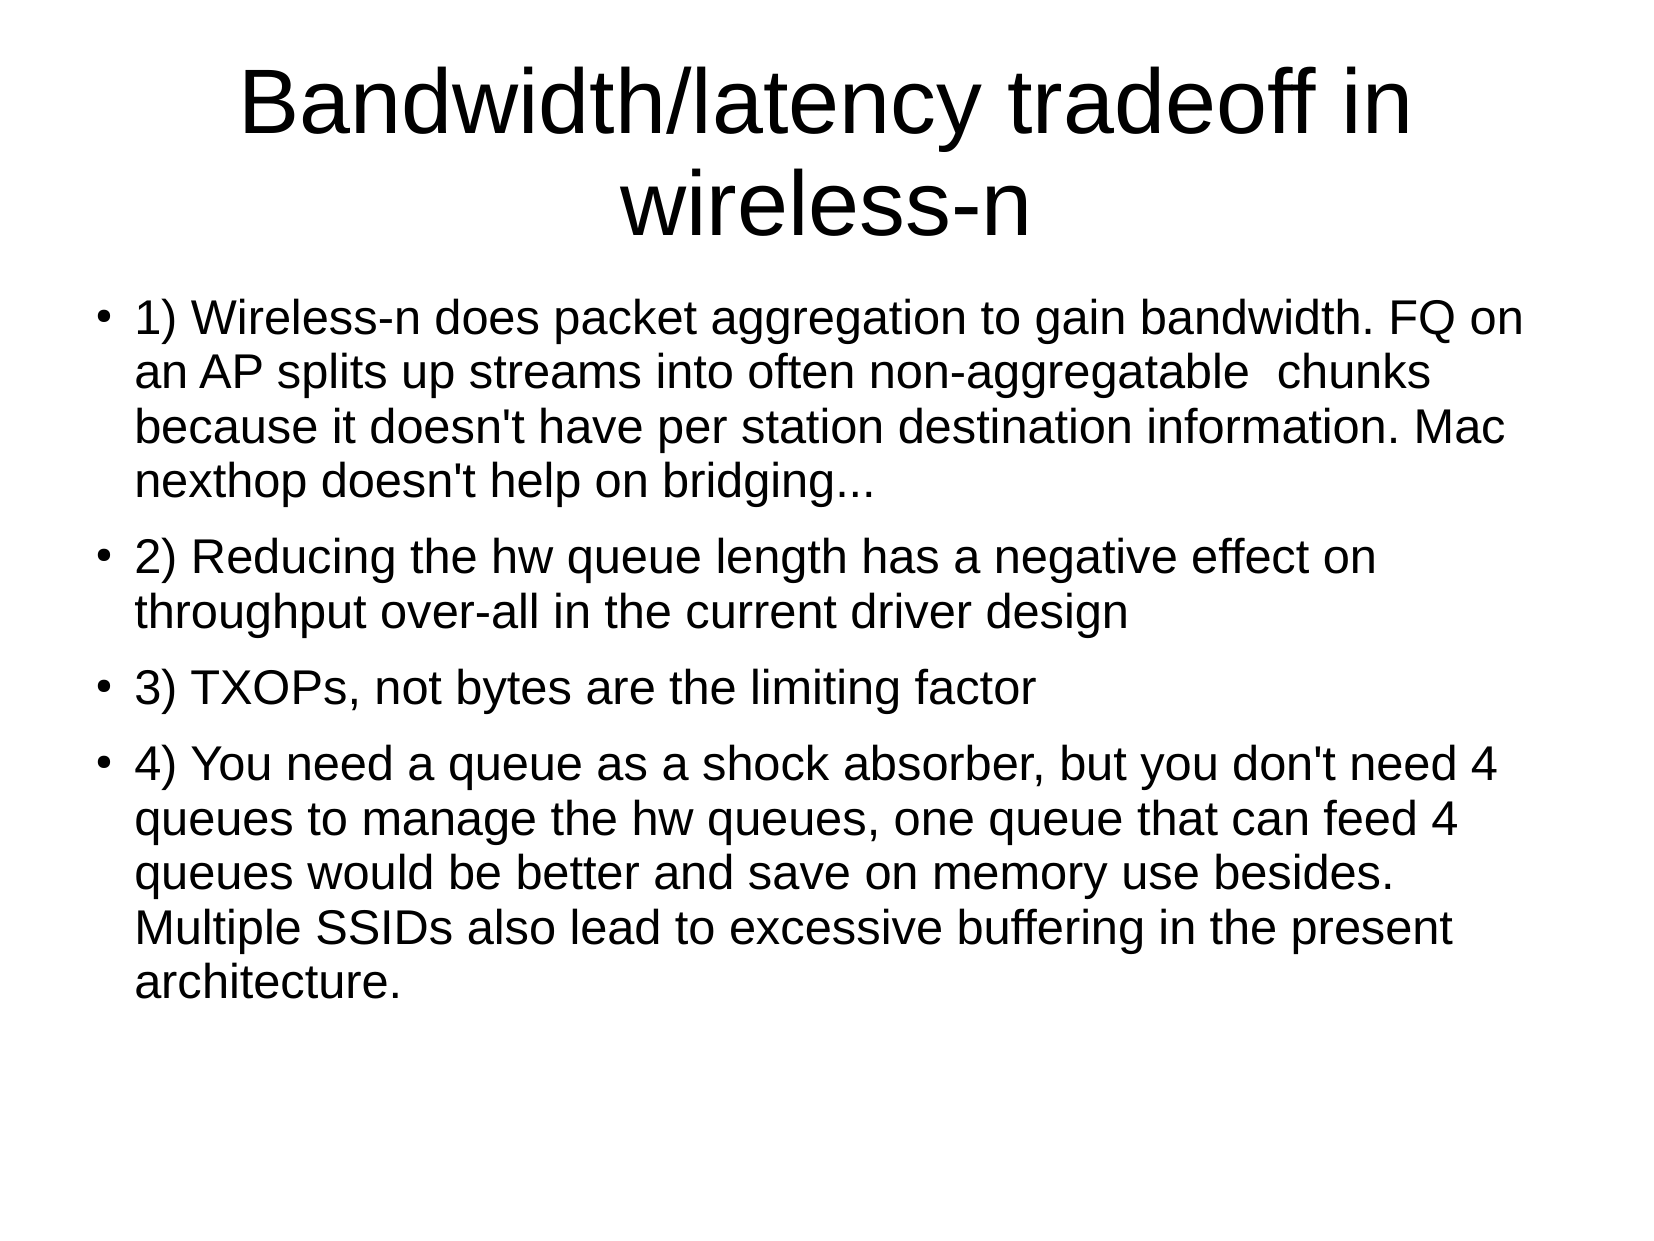

# Bandwidth/latency tradeoff in wireless-n
1) Wireless-n does packet aggregation to gain bandwidth. FQ on an AP splits up streams into often non-aggregatable chunks because it doesn't have per station destination information. Mac nexthop doesn't help on bridging...
2) Reducing the hw queue length has a negative effect on throughput over-all in the current driver design
3) TXOPs, not bytes are the limiting factor
4) You need a queue as a shock absorber, but you don't need 4 queues to manage the hw queues, one queue that can feed 4 queues would be better and save on memory use besides. Multiple SSIDs also lead to excessive buffering in the present architecture.